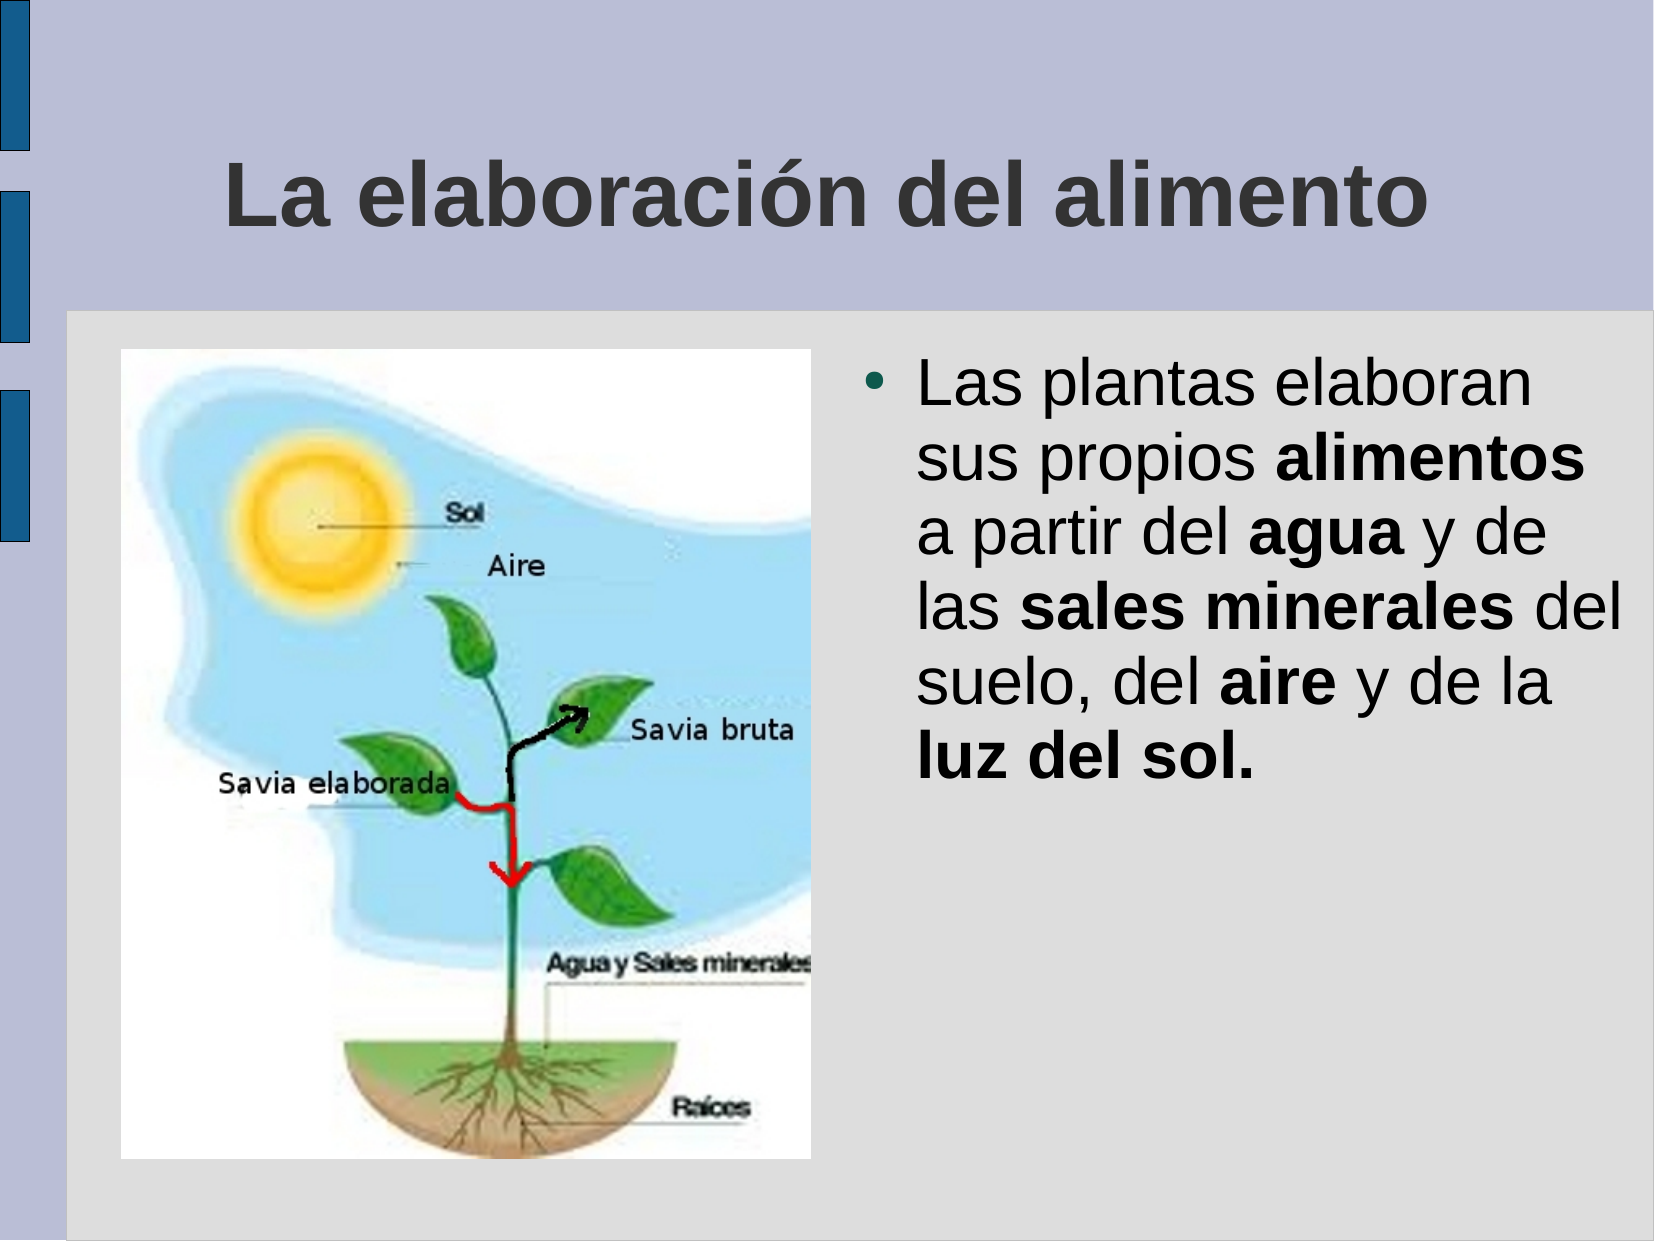

# La elaboración del alimento
Las plantas elaboran sus propios alimentos a partir del agua y de las sales minerales del suelo, del aire y de la luz del sol.